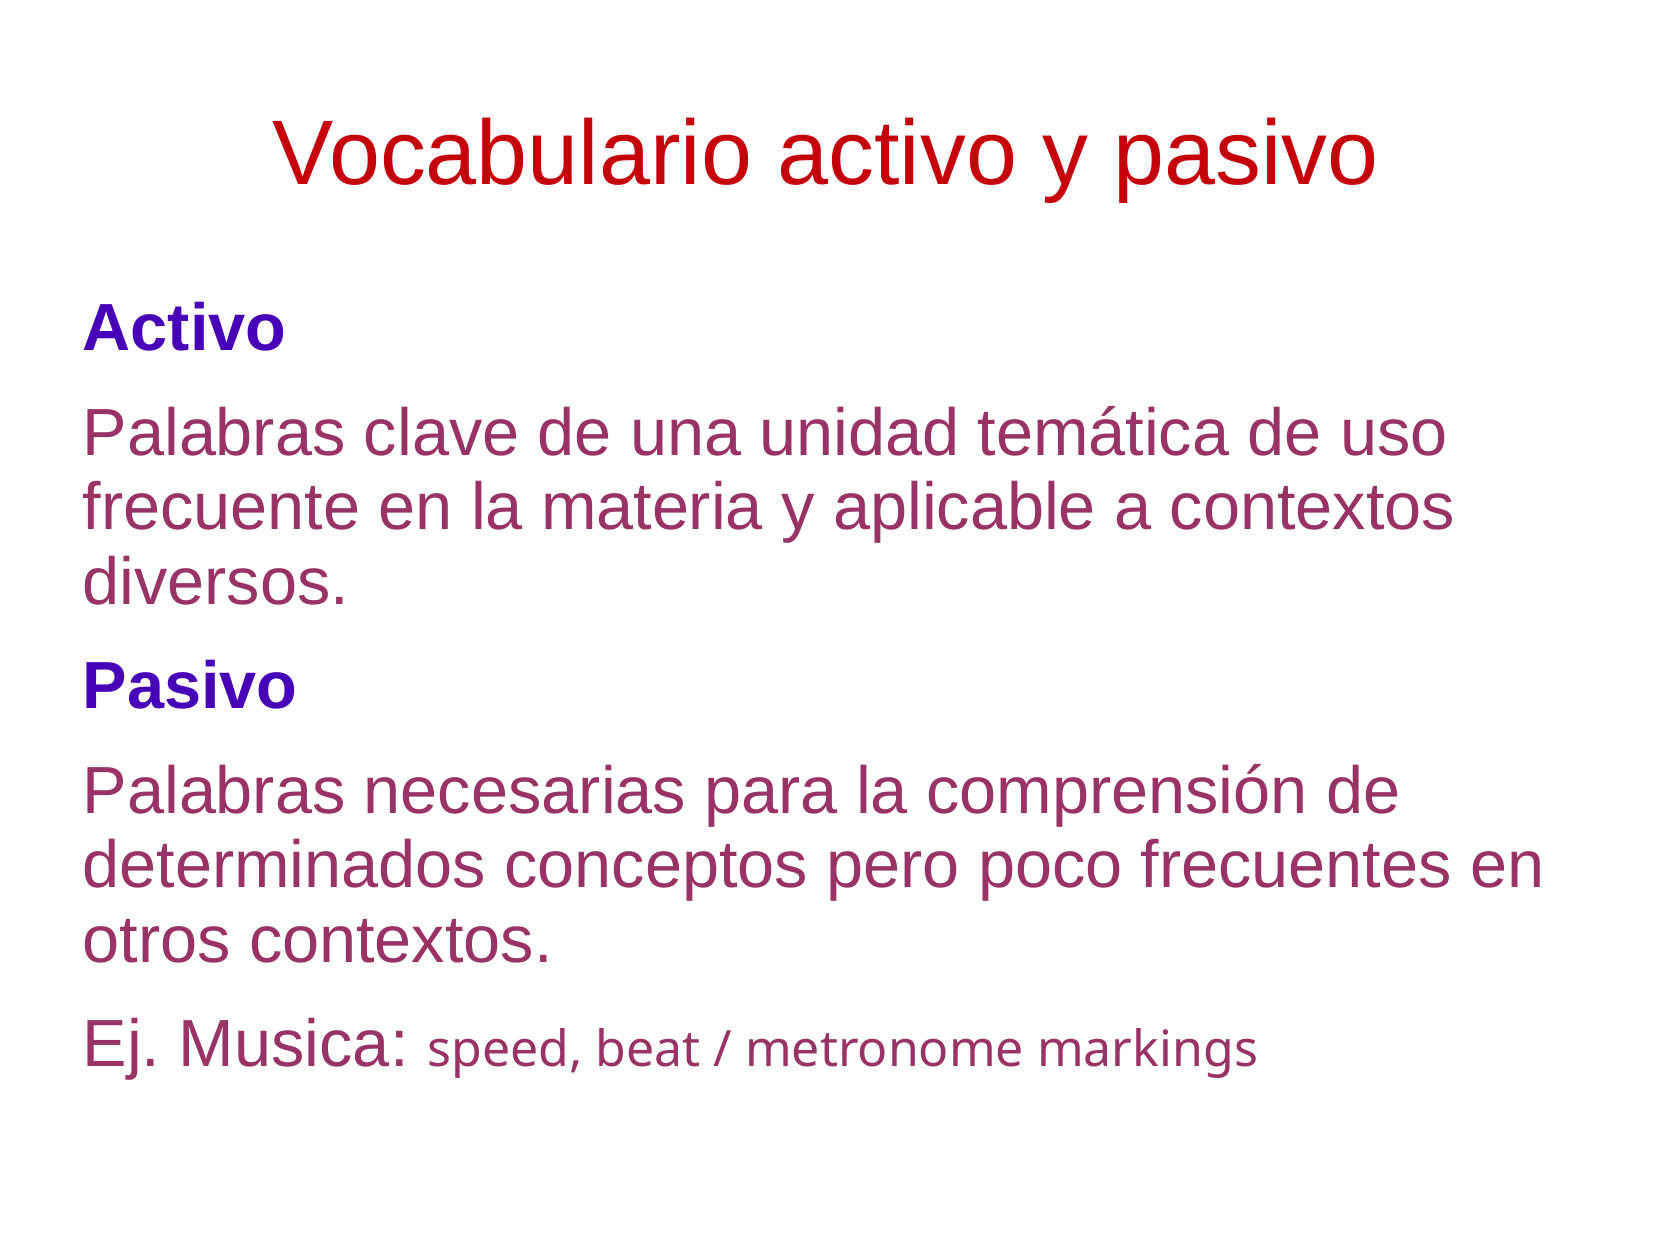

# Vocabulario activo y pasivo
Activo
Palabras clave de una unidad temática de uso frecuente en la materia y aplicable a contextos diversos.
Pasivo
Palabras necesarias para la comprensión de determinados conceptos pero poco frecuentes en otros contextos.
Ej. Musica: speed, beat / metronome markings